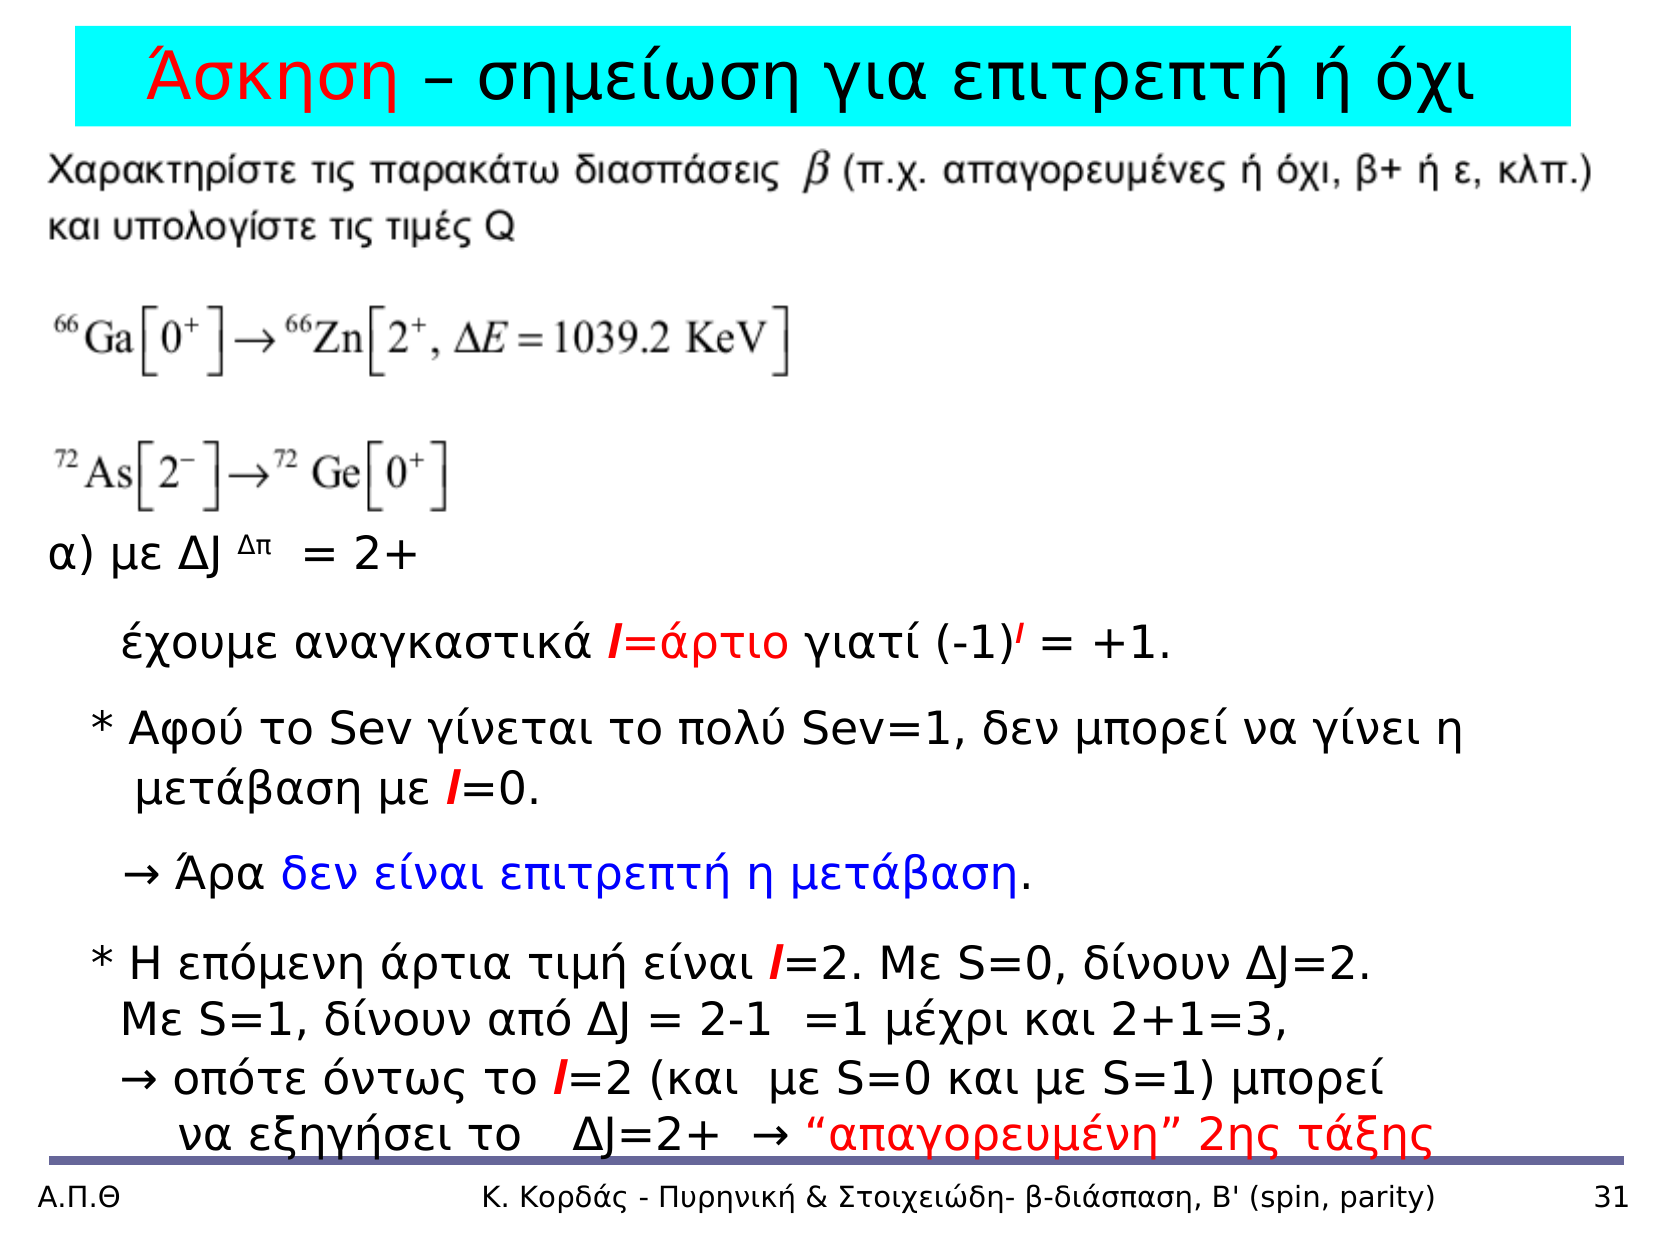

# Άσκηση – σημείωση για επιτρεπτή ή όχι
α) με ΔJ Δπ = 2+
 έχουμε αναγκαστικά l=άρτιο γιατί (-1)l = +1.
 * Αφού το Sev γίνεται το πολύ Sev=1, δεν μπορεί να γίνει η μετάβαση με l=0.
 	→ Άρα δεν είναι επιτρεπτή η μετάβαση.
 * Η επόμενη άρτια τιμή είναι l=2. Με S=0, δίνουν ΔJ=2. 	 Με S=1, δίνουν από ΔJ = 2-1 =1 μέχρι και 2+1=3, → οπότε όντως το l=2 (και με S=0 και με S=1) μπορεί να εξηγήσει το 	ΔJ=2+ → “απαγορευμένη” 2ης τάξης
Α.Π.Θ
Κ. Κορδάς - Πυρηνική & Στοιχειώδη- β-διάσπαση, B' (spin, parity)
31